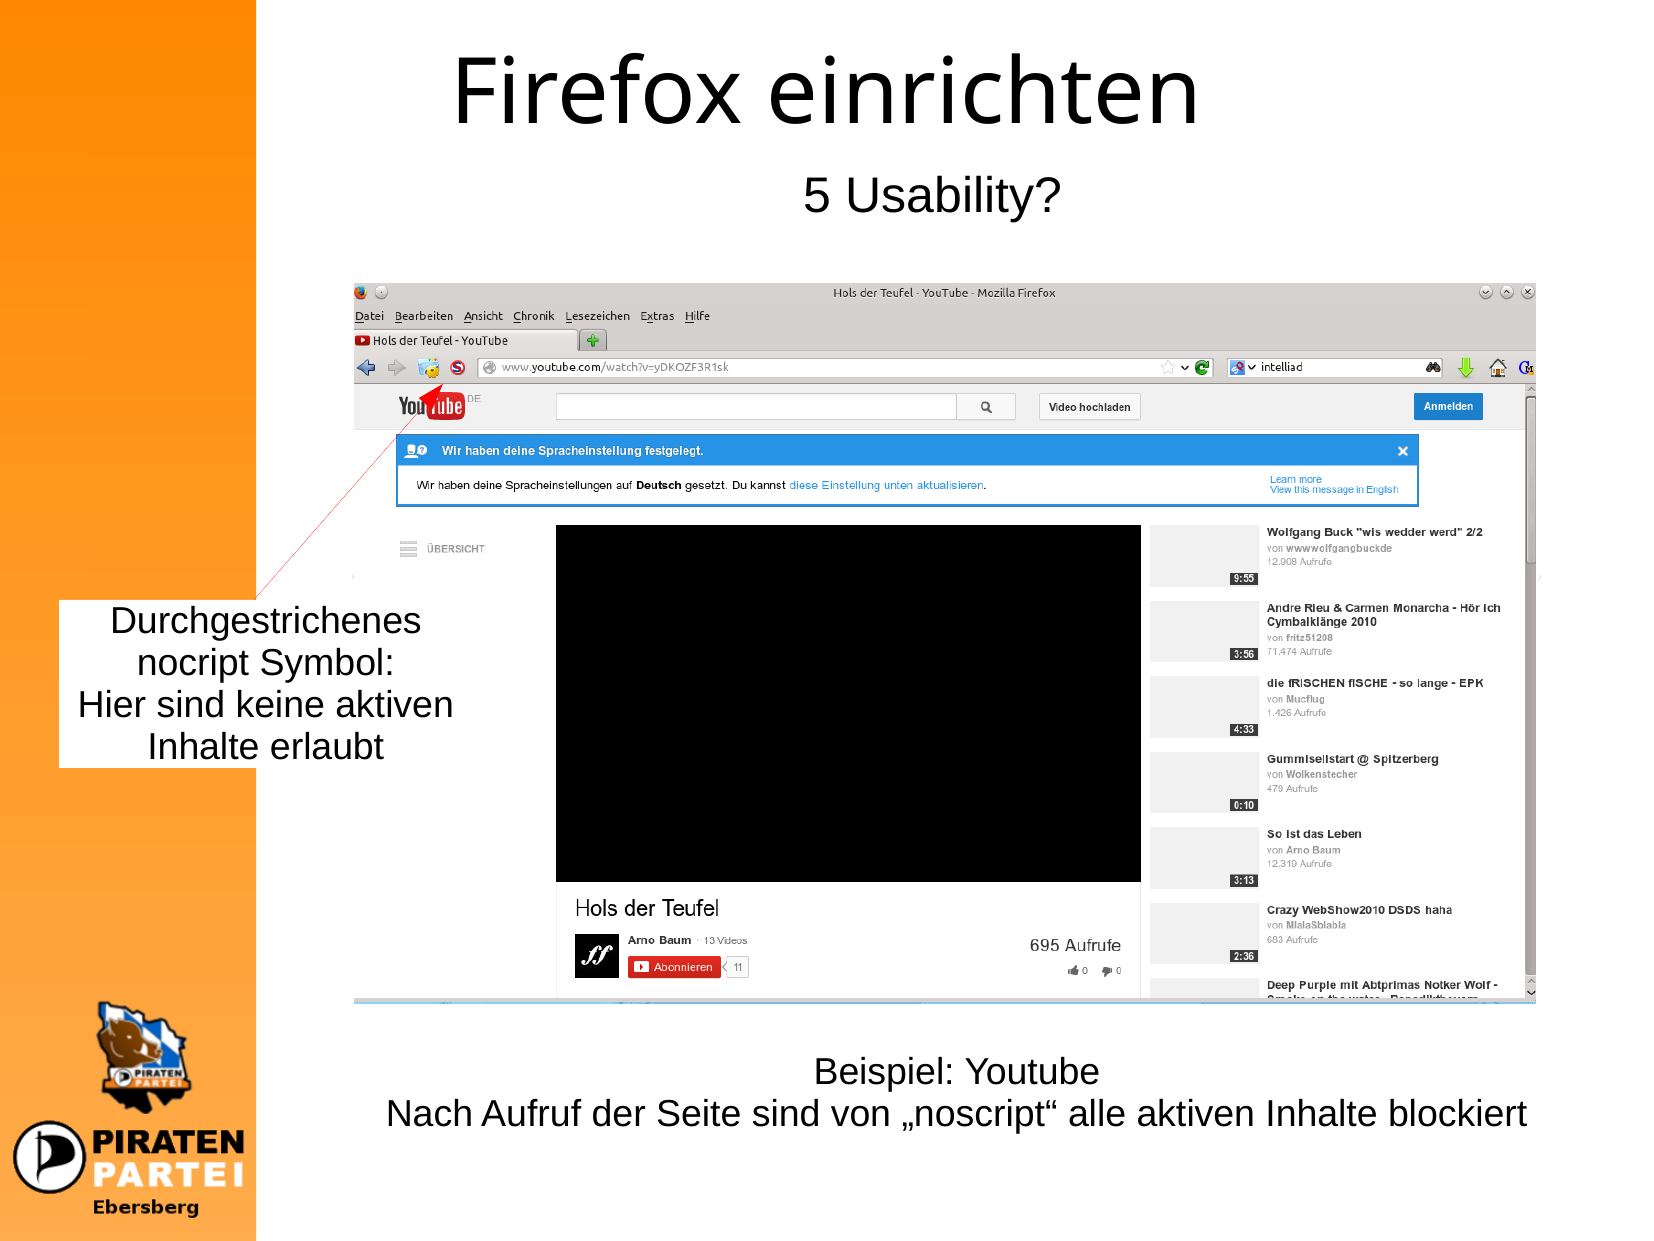

# Firefox einrichten
5 Usability?
Durchgestrichenes
nocript Symbol:
Hier sind keine aktiven Inhalte erlaubt
Beispiel: Youtube
Nach Aufruf der Seite sind von „noscript“ alle aktiven Inhalte blockiert